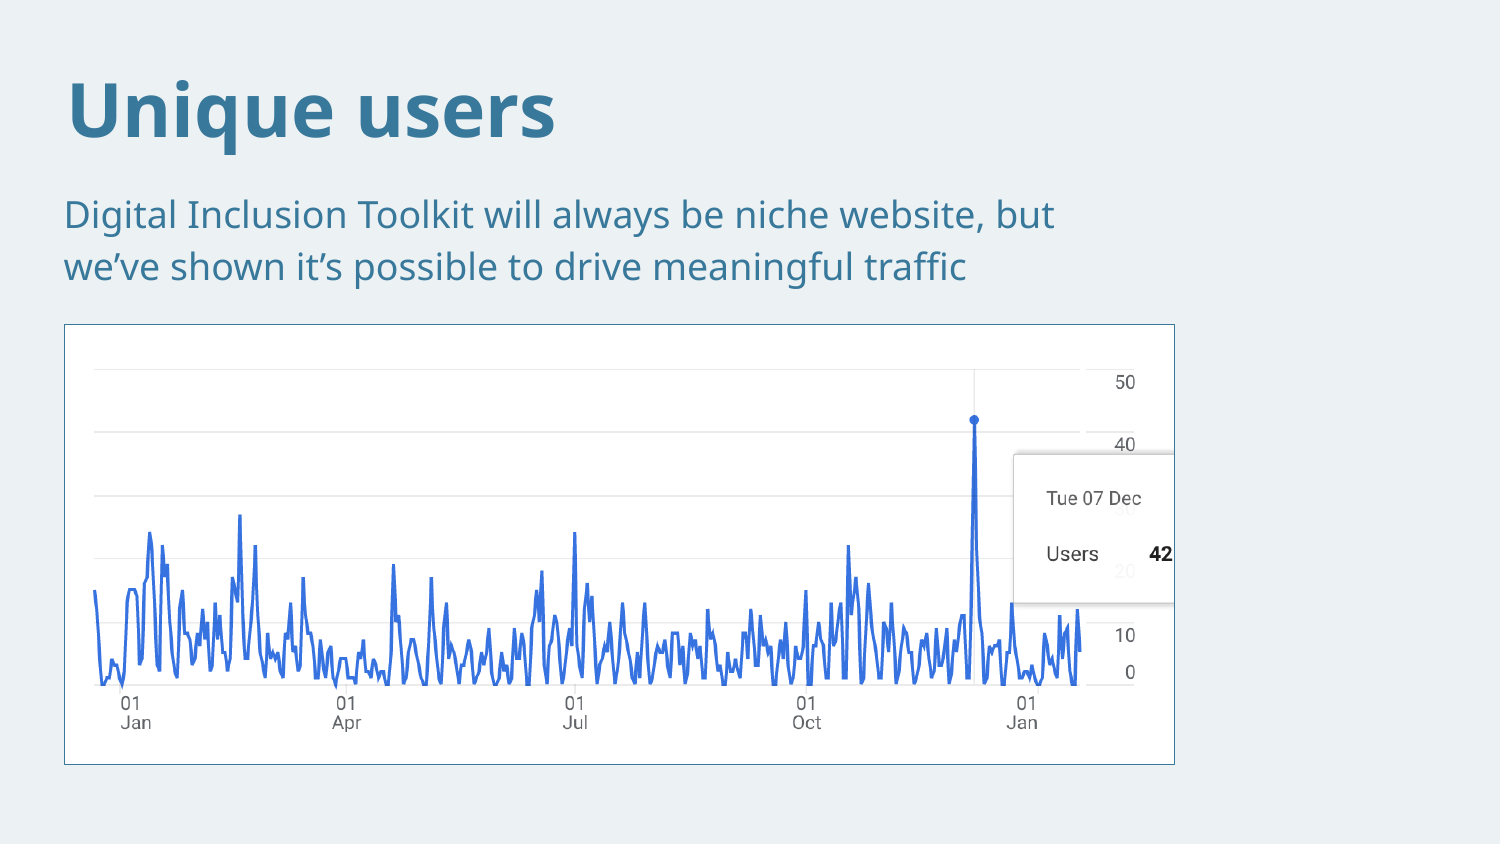

# Unique users
Digital Inclusion Toolkit will always be niche website, but we’ve shown it’s possible to drive meaningful traffic